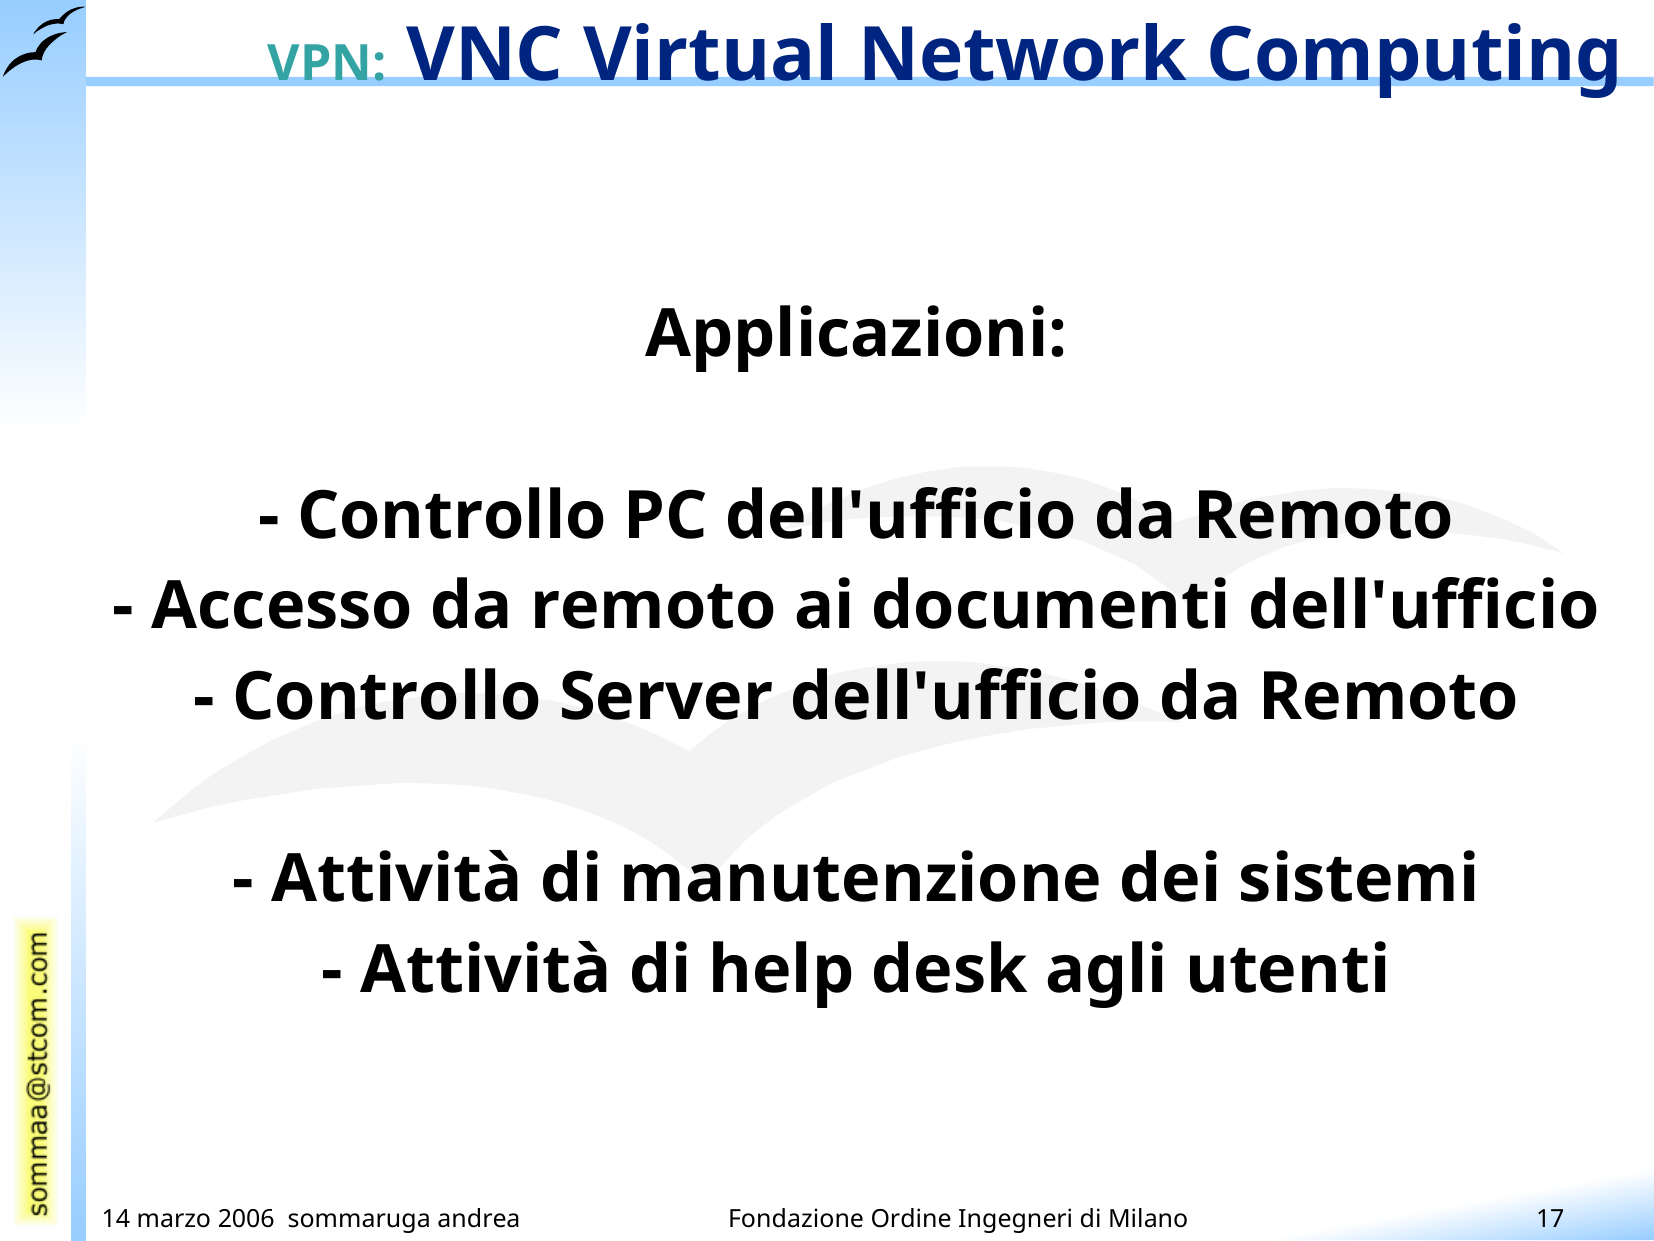

# VPN: VNC Virtual Network Computing
Applicazioni:
- Controllo PC dell'ufficio da Remoto
- Accesso da remoto ai documenti dell'ufficio
- Controllo Server dell'ufficio da Remoto
- Attività di manutenzione dei sistemi
- Attività di help desk agli utenti